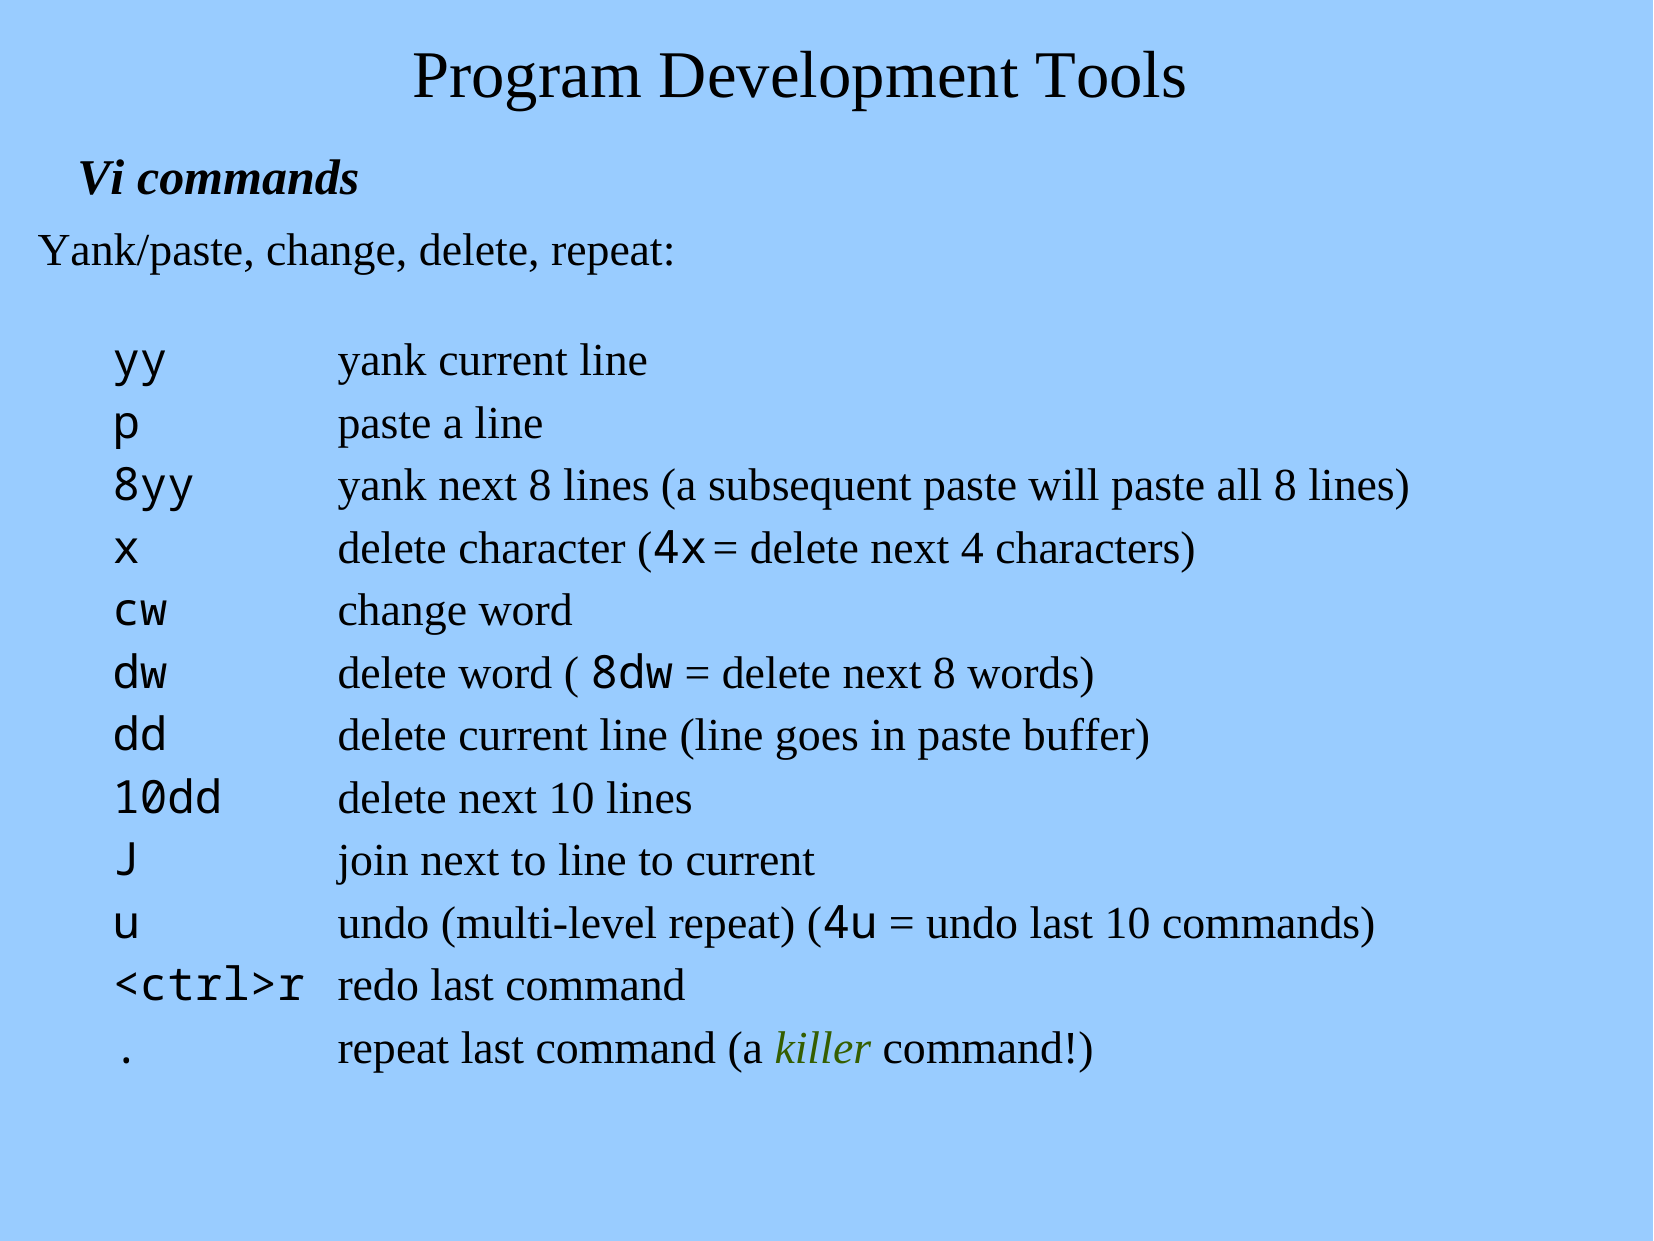

Program Development Tools
Vi commands
Yank/paste, change, delete, repeat:
	yy			yank current line
	p			paste a line
	8yy		yank next 8 lines (a subsequent paste will paste all 8 lines)
	x			delete character (4x	= delete next 4 characters)
	cw			change word
	dw			delete word ( 8dw = delete next 8 words)
	dd			delete current line (line goes in paste buffer)
	10dd		delete next 10 lines
	J			join next to line to current
	u			undo (multi-level repeat) (4u = undo last 10 commands)
	<ctrl>r	redo last command
	.			repeat last command (a killer command!)